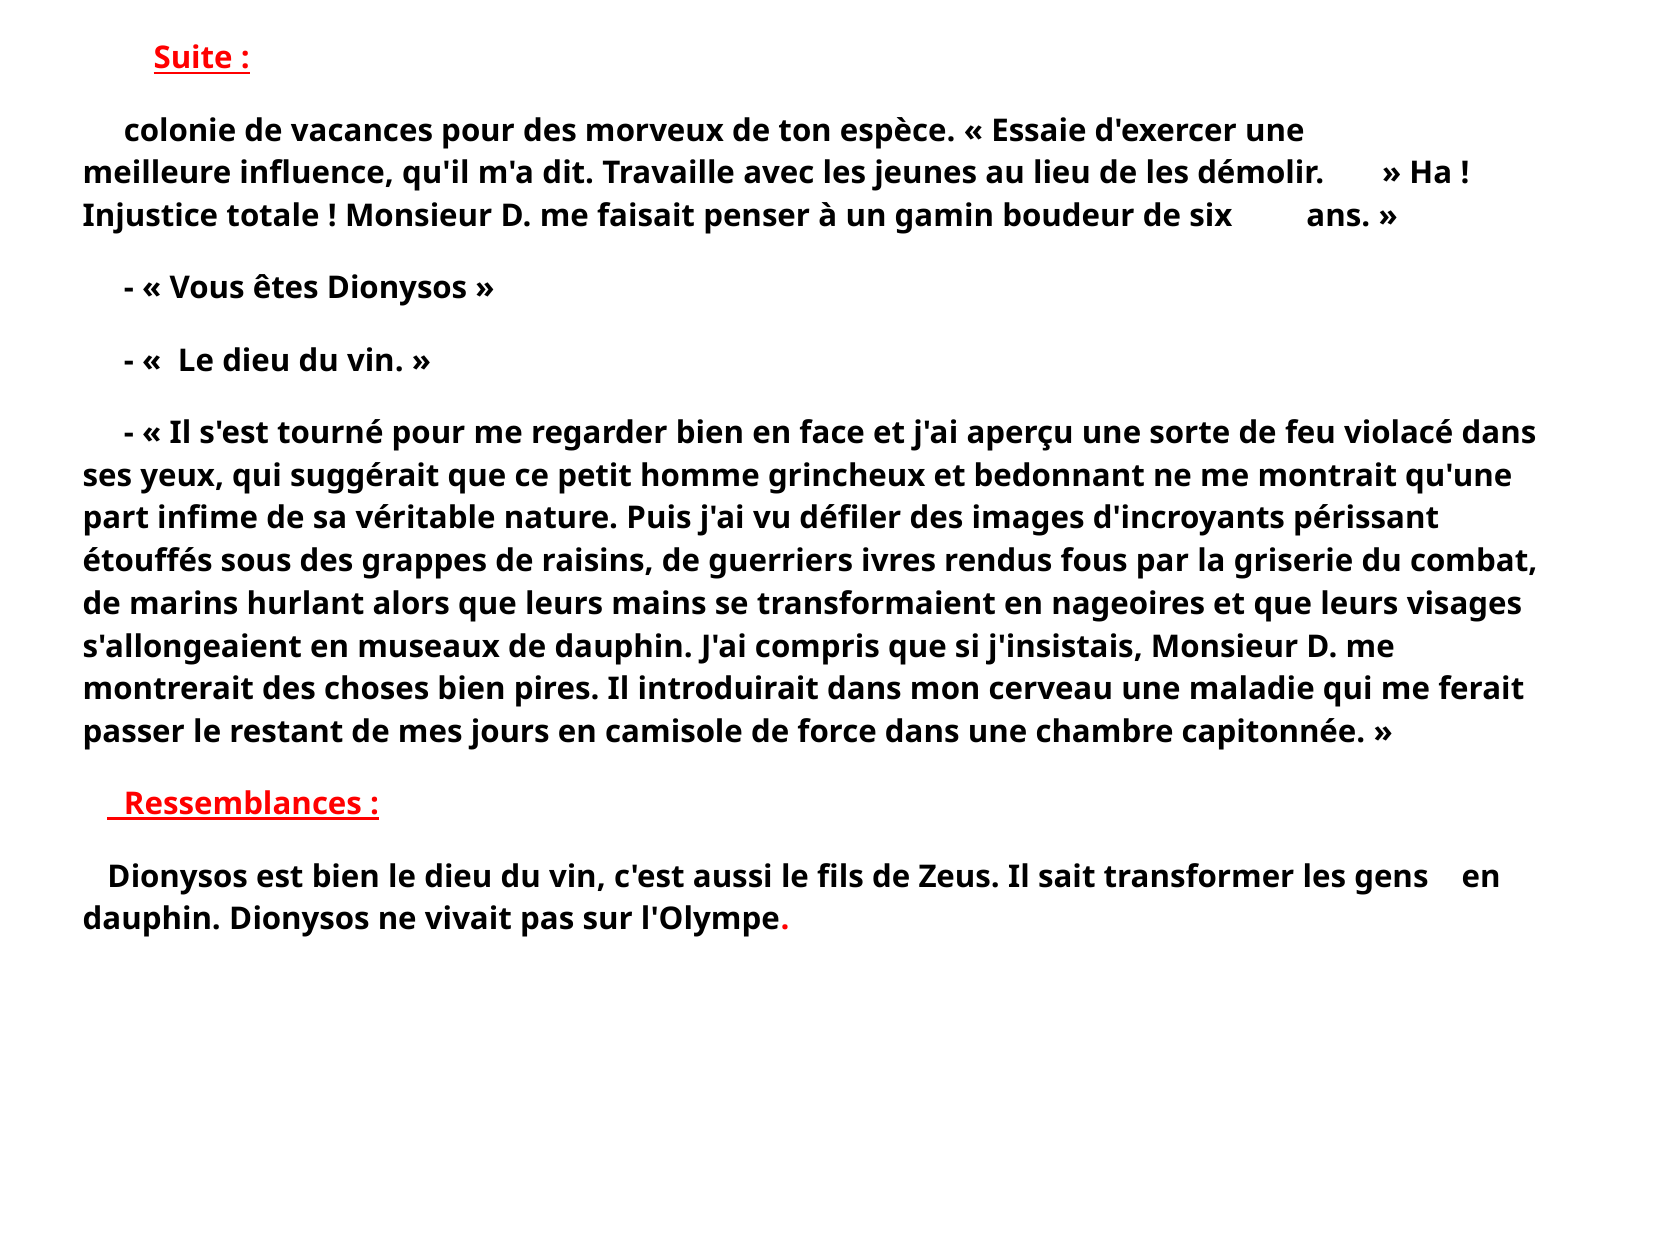

# Suite :
 colonie de vacances pour des morveux de ton espèce. « Essaie d'exercer une meilleure influence, qu'il m'a dit. Travaille avec les jeunes au lieu de les démolir. » Ha ! Injustice totale ! Monsieur D. me faisait penser à un gamin boudeur de six ans. »
 - « Vous êtes Dionysos »
 - «  Le dieu du vin. »
 - « Il s'est tourné pour me regarder bien en face et j'ai aperçu une sorte de feu violacé dans ses yeux, qui suggérait que ce petit homme grincheux et bedonnant ne me montrait qu'une part infime de sa véritable nature. Puis j'ai vu défiler des images d'incroyants périssant étouffés sous des grappes de raisins, de guerriers ivres rendus fous par la griserie du combat, de marins hurlant alors que leurs mains se transformaient en nageoires et que leurs visages s'allongeaient en museaux de dauphin. J'ai compris que si j'insistais, Monsieur D. me montrerait des choses bien pires. Il introduirait dans mon cerveau une maladie qui me ferait passer le restant de mes jours en camisole de force dans une chambre capitonnée. »
 Ressemblances :
 Dionysos est bien le dieu du vin, c'est aussi le fils de Zeus. Il sait transformer les gens en dauphin. Dionysos ne vivait pas sur l'Olympe.